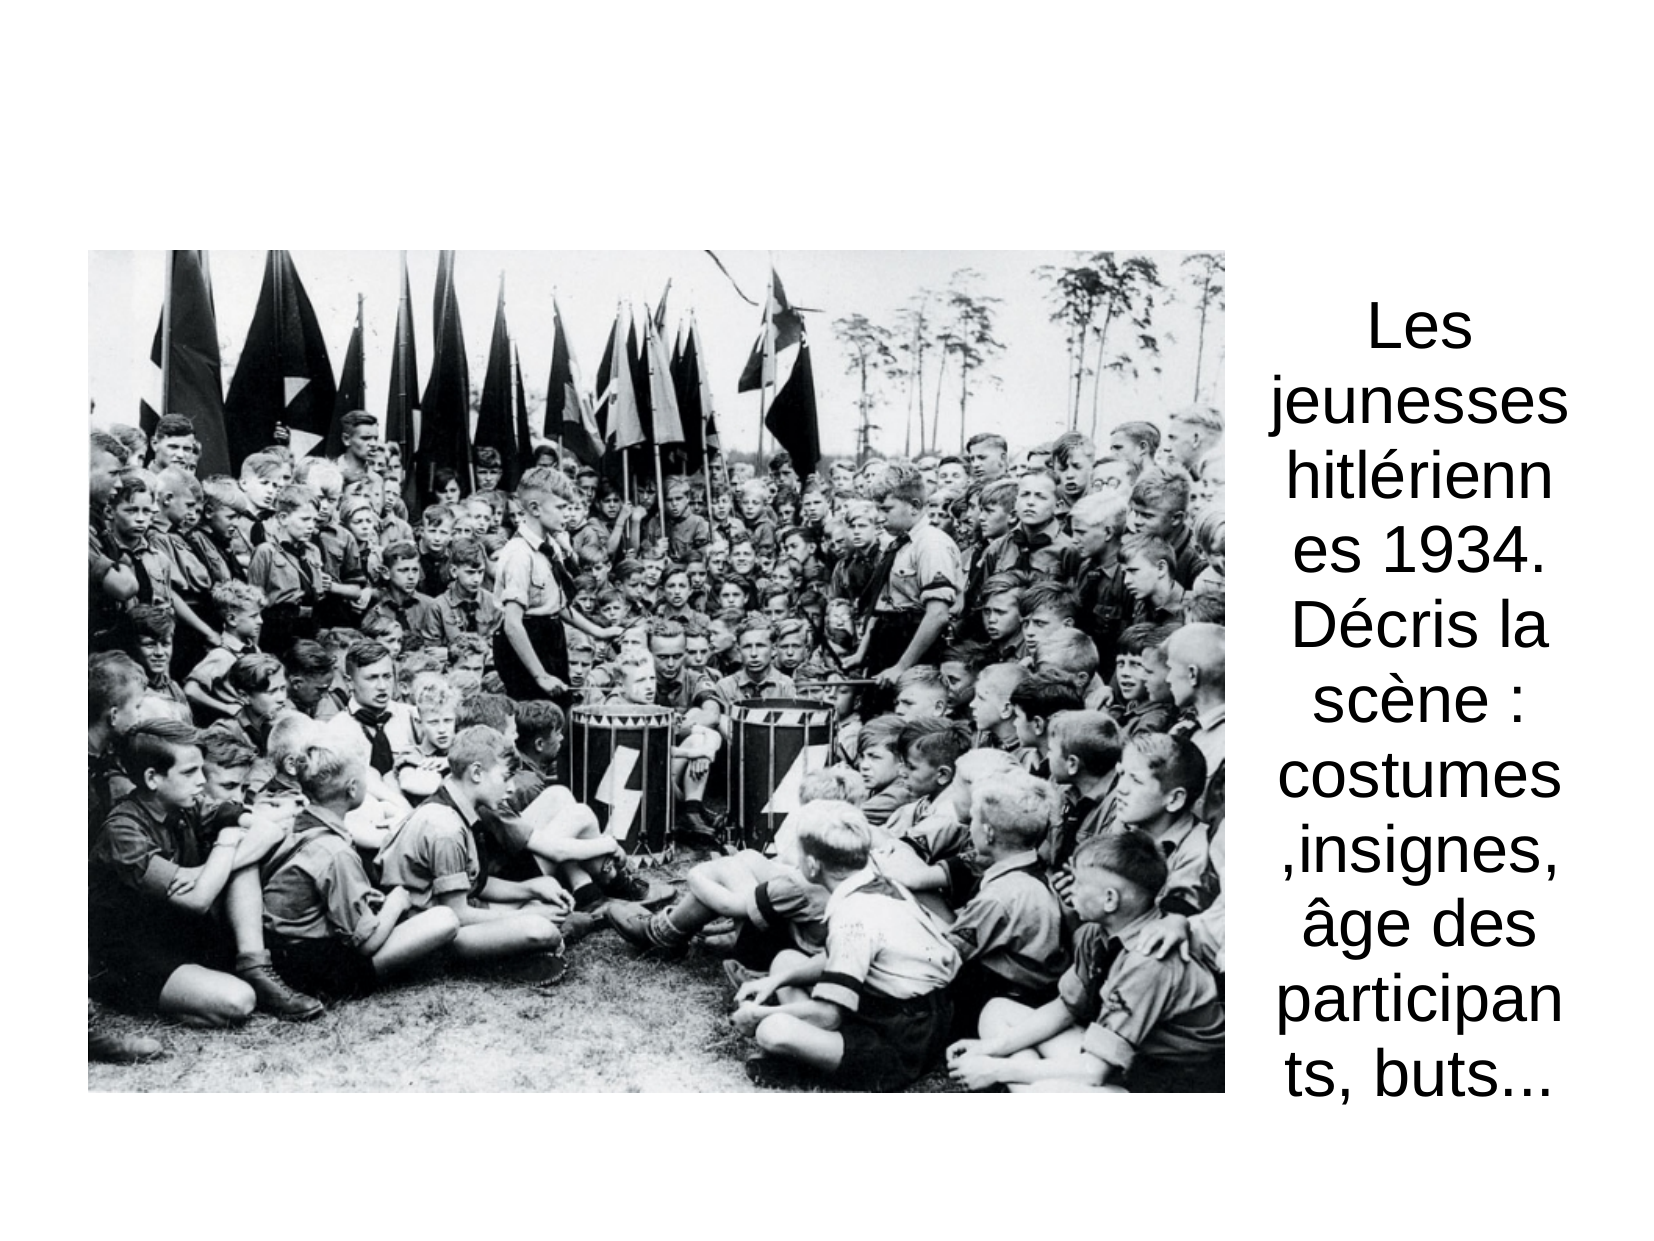

Les jeunesses hitlériennes 1934.
Décris la scène : costumes,insignes, âge des participants, buts...